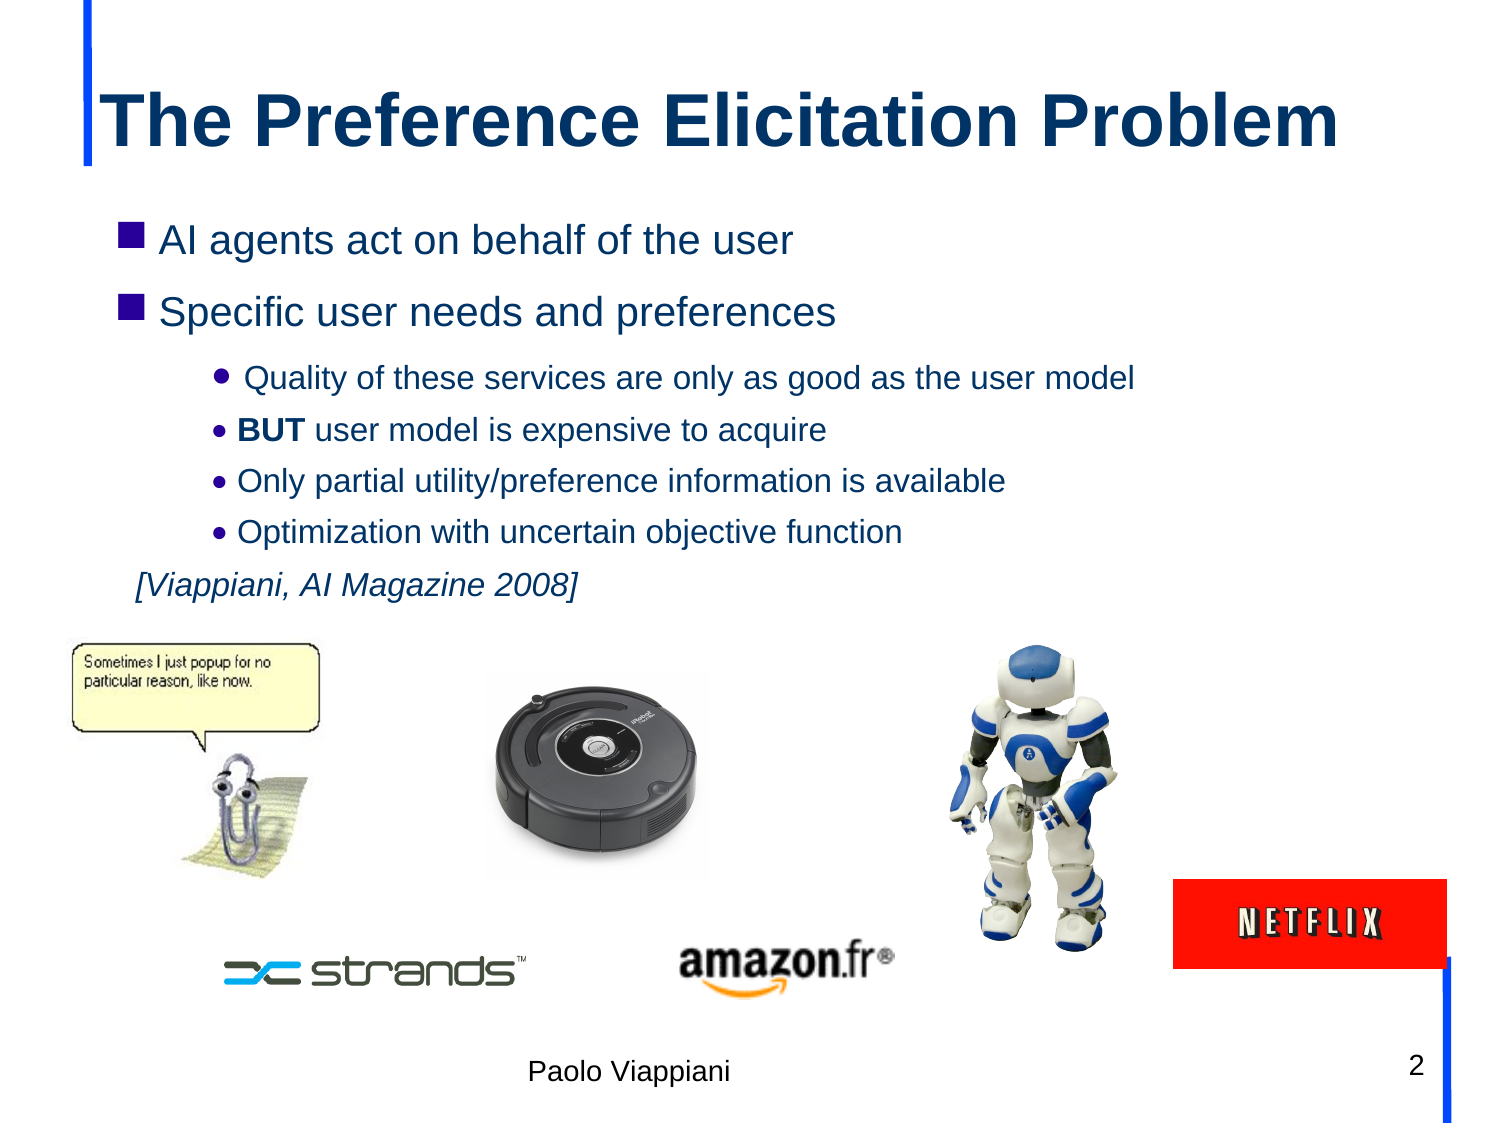

# The Preference Elicitation Problem
 AI agents act on behalf of the user
 Specific user needs and preferences
 Quality of these services are only as good as the user model
 BUT user model is expensive to acquire
 Only partial utility/preference information is available
 Optimization with uncertain objective function
[Viappiani, AI Magazine 2008]
Paolo Viappiani
2